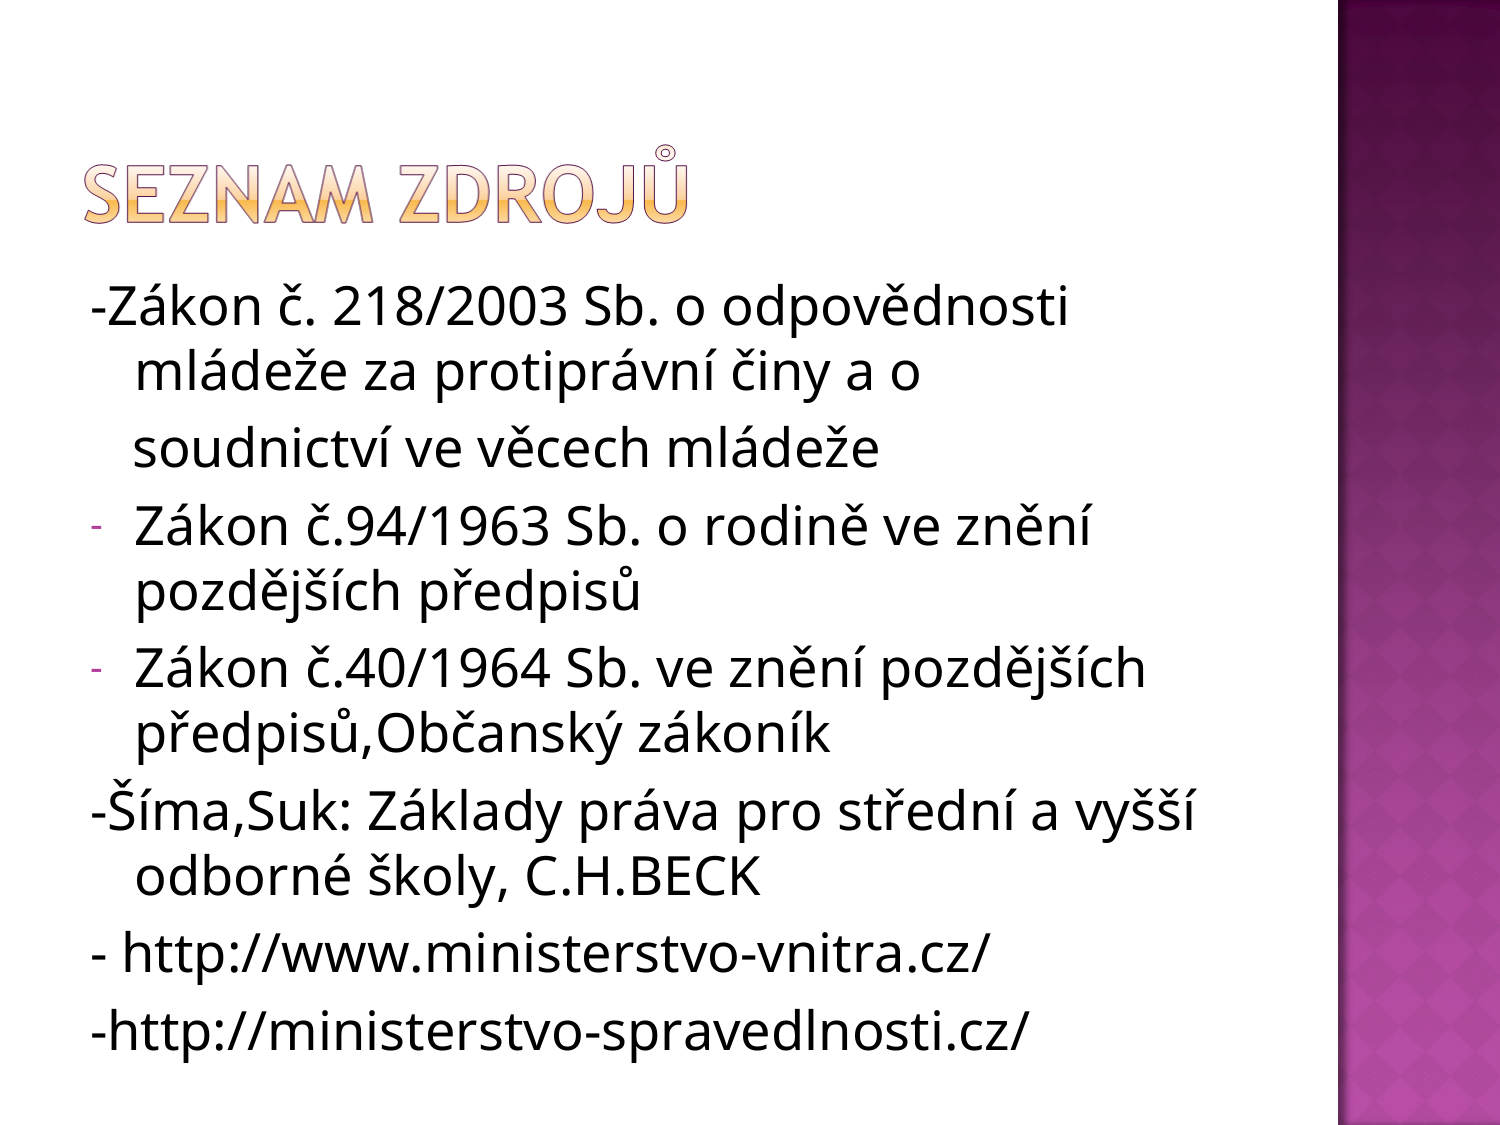

# -Zákon č. 218/2003 Sb. o odpovědnosti mládeže za protiprávní činy a o
 soudnictví ve věcech mládeže
Zákon č.94/1963 Sb. o rodině ve znění pozdějších předpisů
Zákon č.40/1964 Sb. ve znění pozdějších předpisů,Občanský zákoník
-Šíma,Suk: Základy práva pro střední a vyšší odborné školy, C.H.BECK
- http://www.ministerstvo-vnitra.cz/
-http://ministerstvo-spravedlnosti.cz/